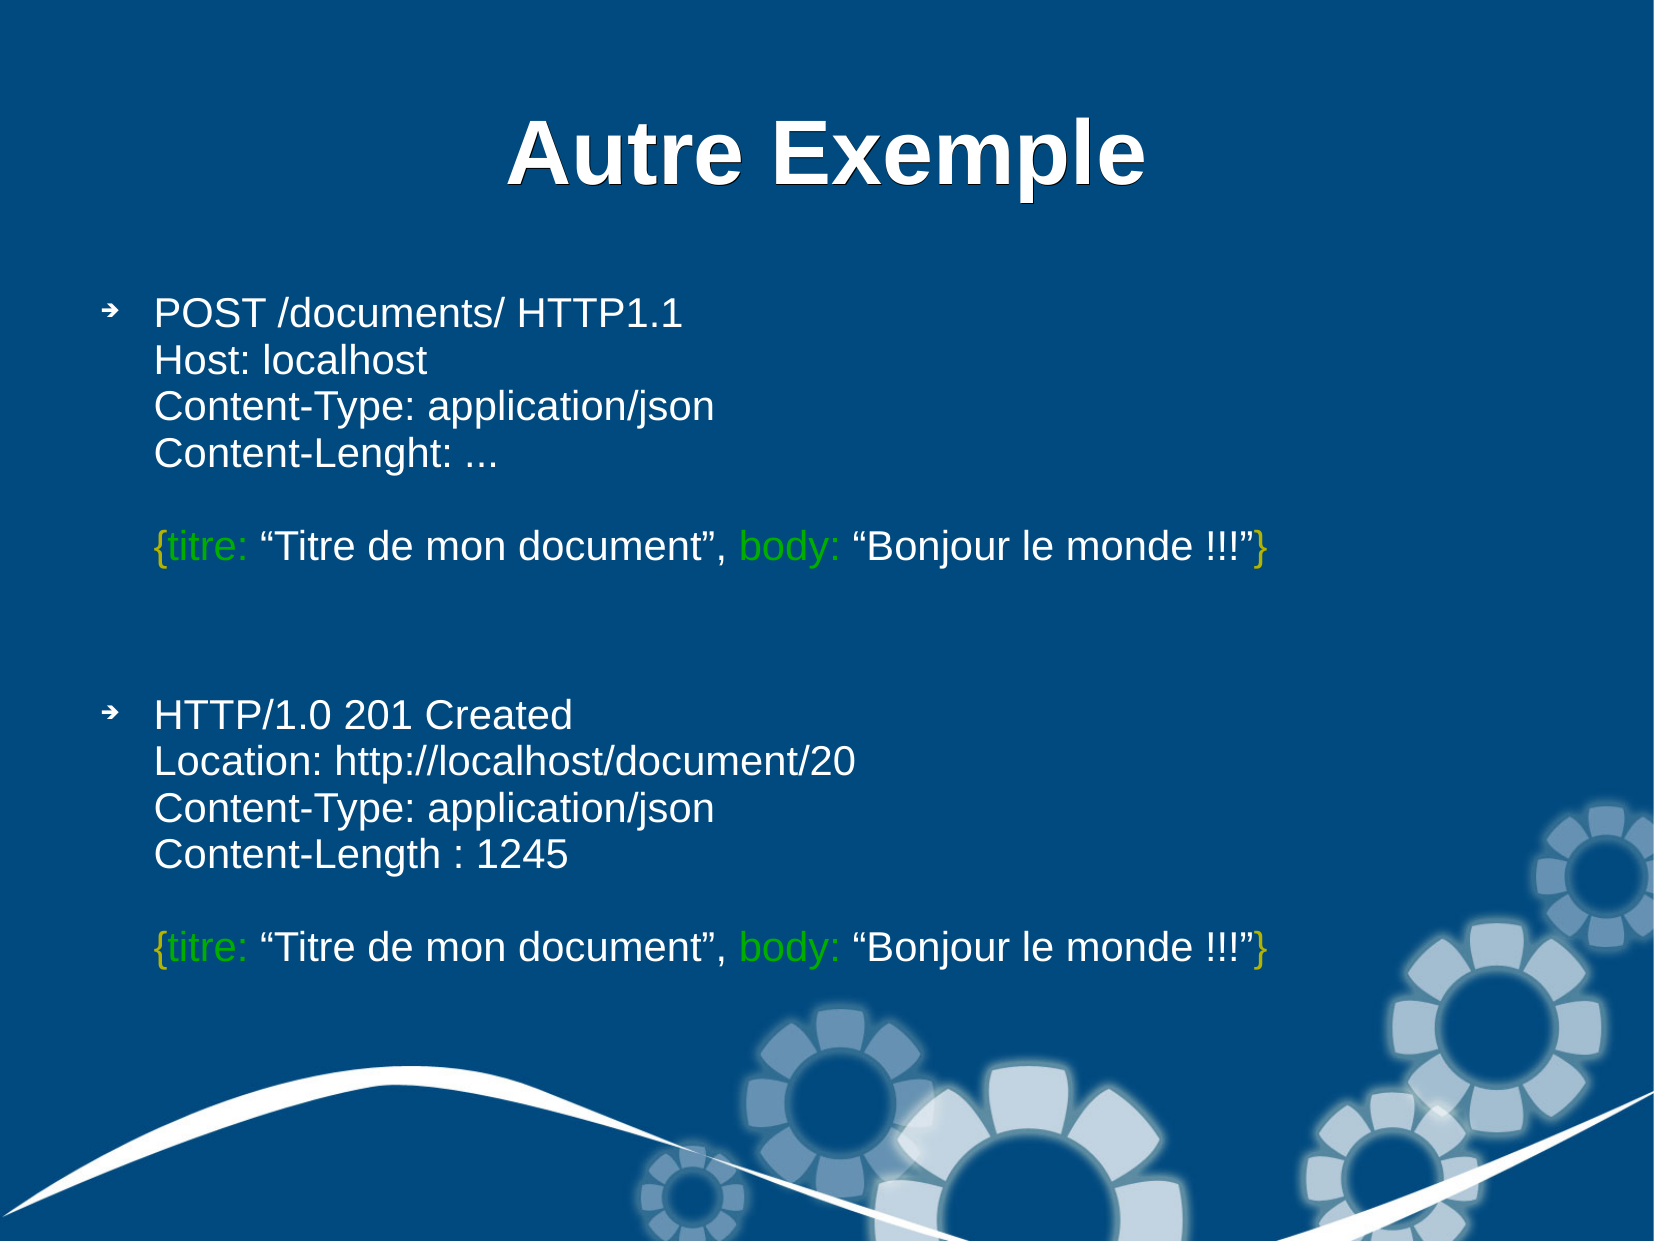

# Autre Exemple
POST /documents/ HTTP1.1
Host: localhost
Content-Type: application/json
Content-Lenght: ...
{titre: “Titre de mon document”, body: “Bonjour le monde !!!”}
HTTP/1.0 201 Created
Location: http://localhost/document/20
Content-Type: application/json
Content-Length : 1245
{titre: “Titre de mon document”, body: “Bonjour le monde !!!”}